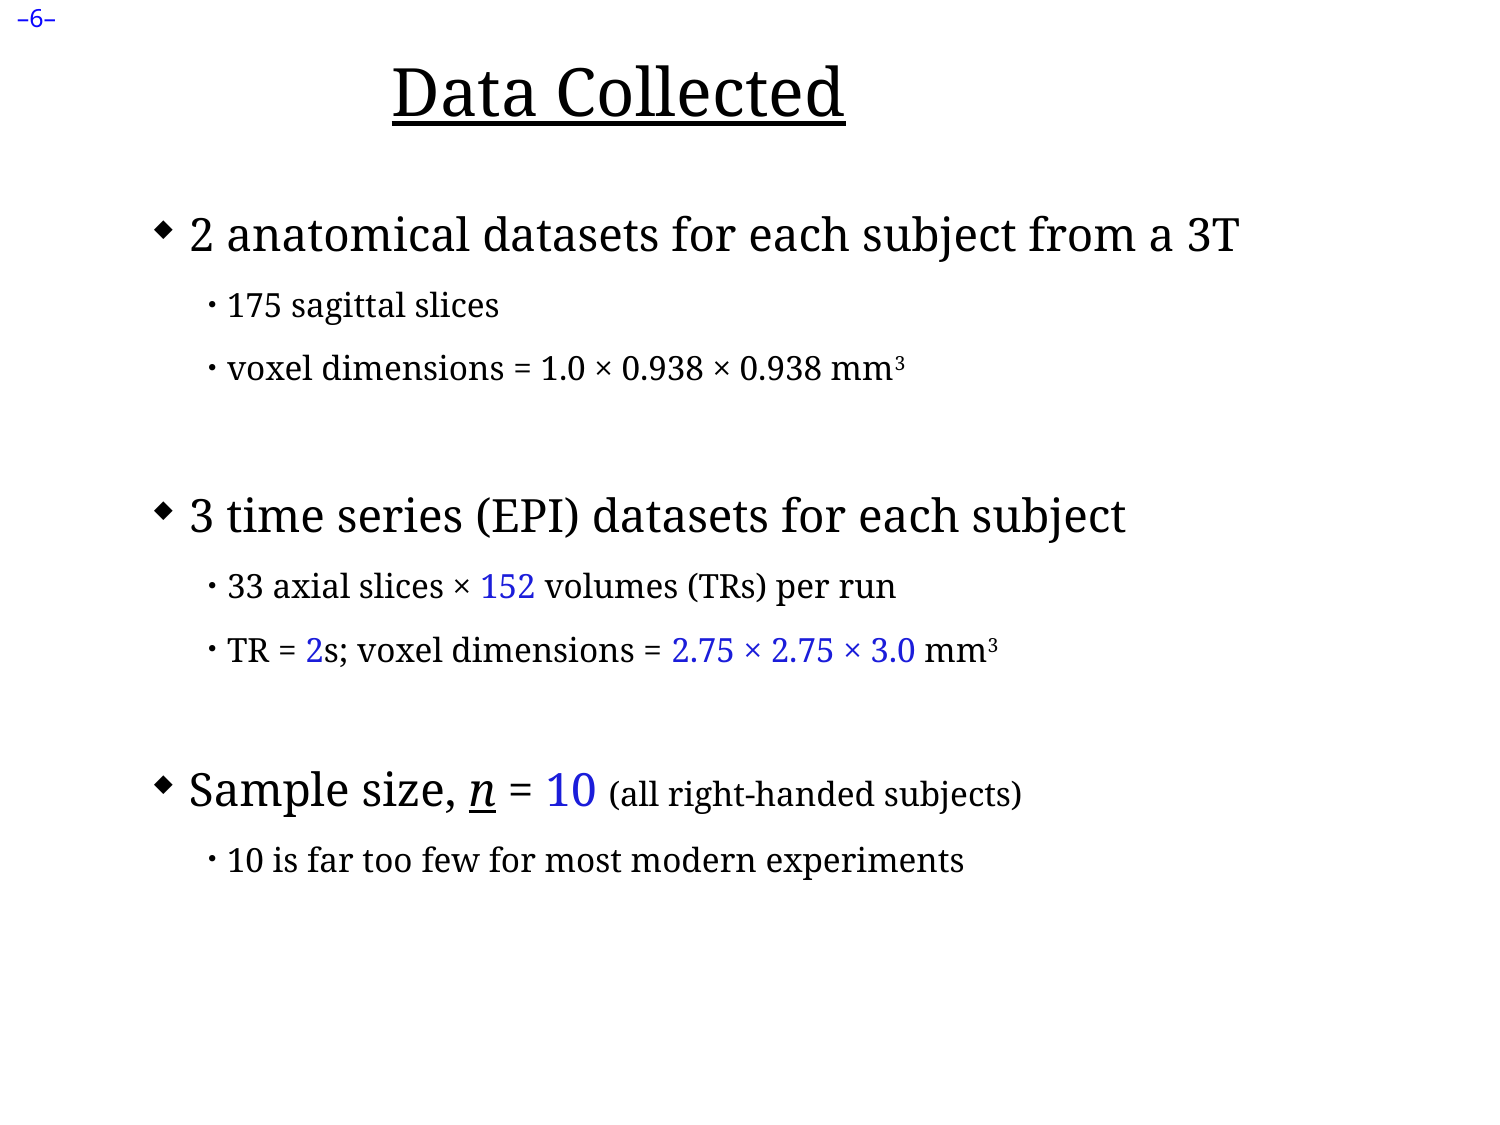

Data Collected
2 anatomical datasets for each subject from a 3T
175 sagittal slices
voxel dimensions = 1.0 × 0.938 × 0.938 mm3
3 time series (EPI) datasets for each subject
33 axial slices × 152 volumes (TRs) per run
TR = 2s; voxel dimensions = 2.75 × 2.75 × 3.0 mm3
Sample size, n = 10 (all right-handed subjects)
10 is far too few for most modern experiments